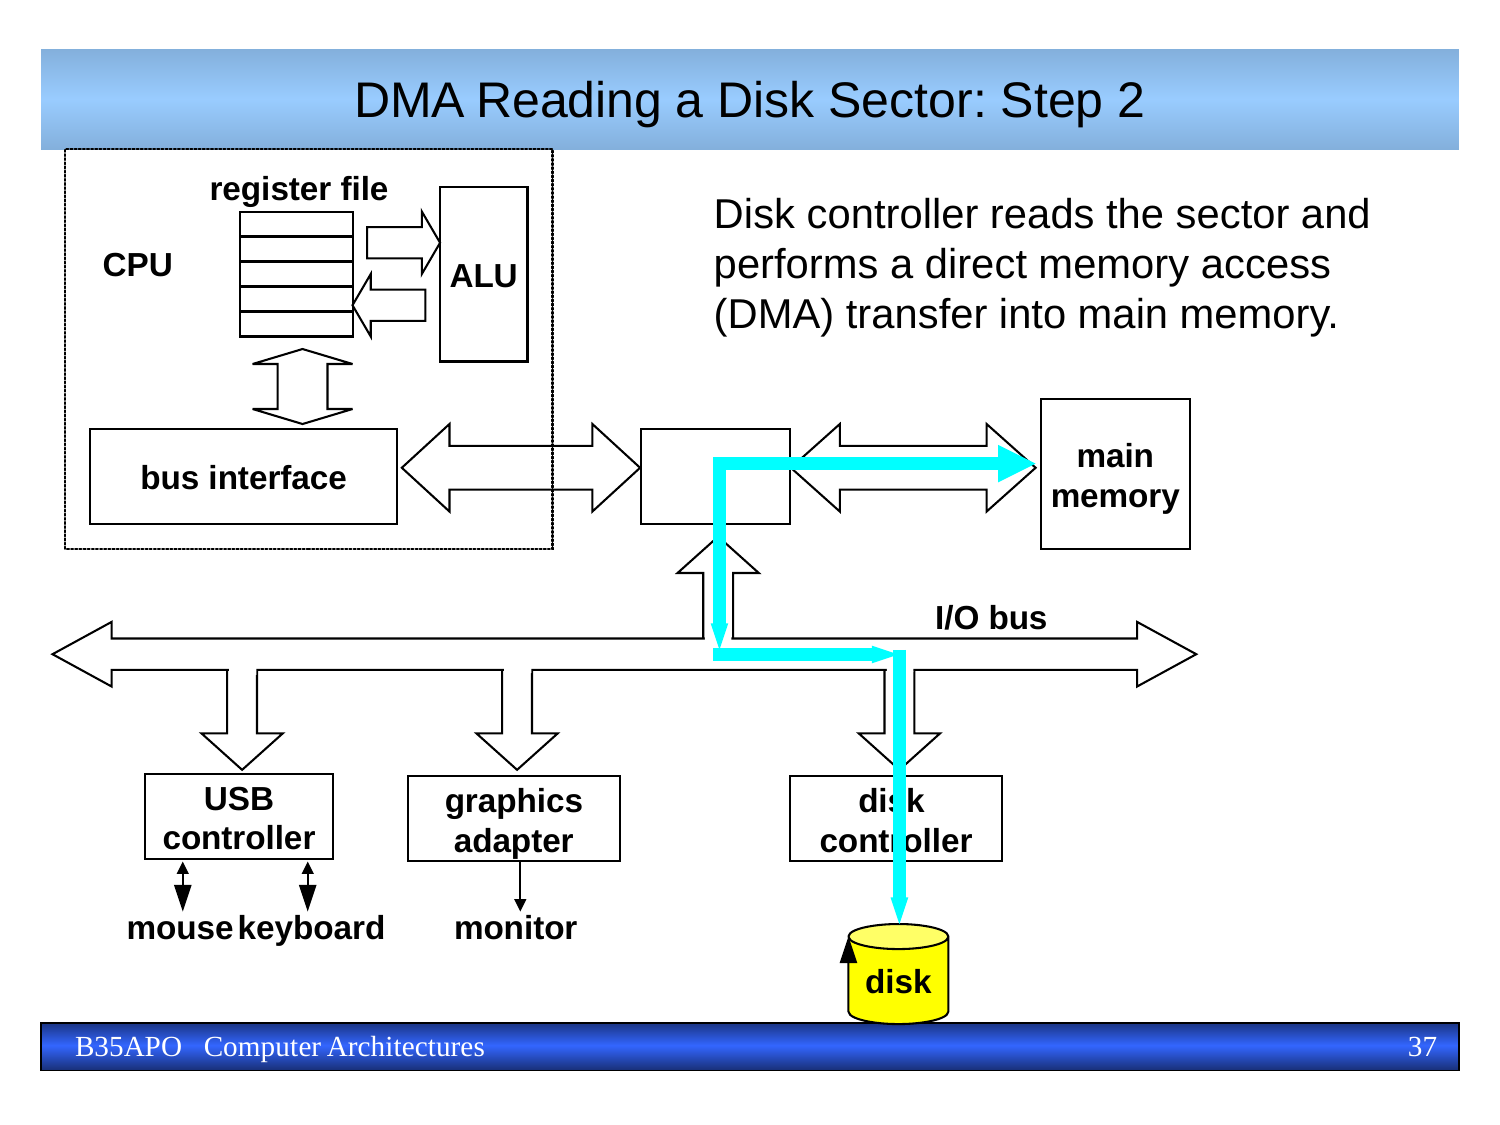

# DMA Reading a Disk Sector: Step 2
register file
ALU
main
memory
bus interface
I/O bus
USB
controller
graphics
adapter
disk
controller
mouse
keyboard
monitor
disk
Disk controller reads the sector and performs a direct memory access (DMA) transfer into main memory.
CPU
B35APO Computer Architectures
37